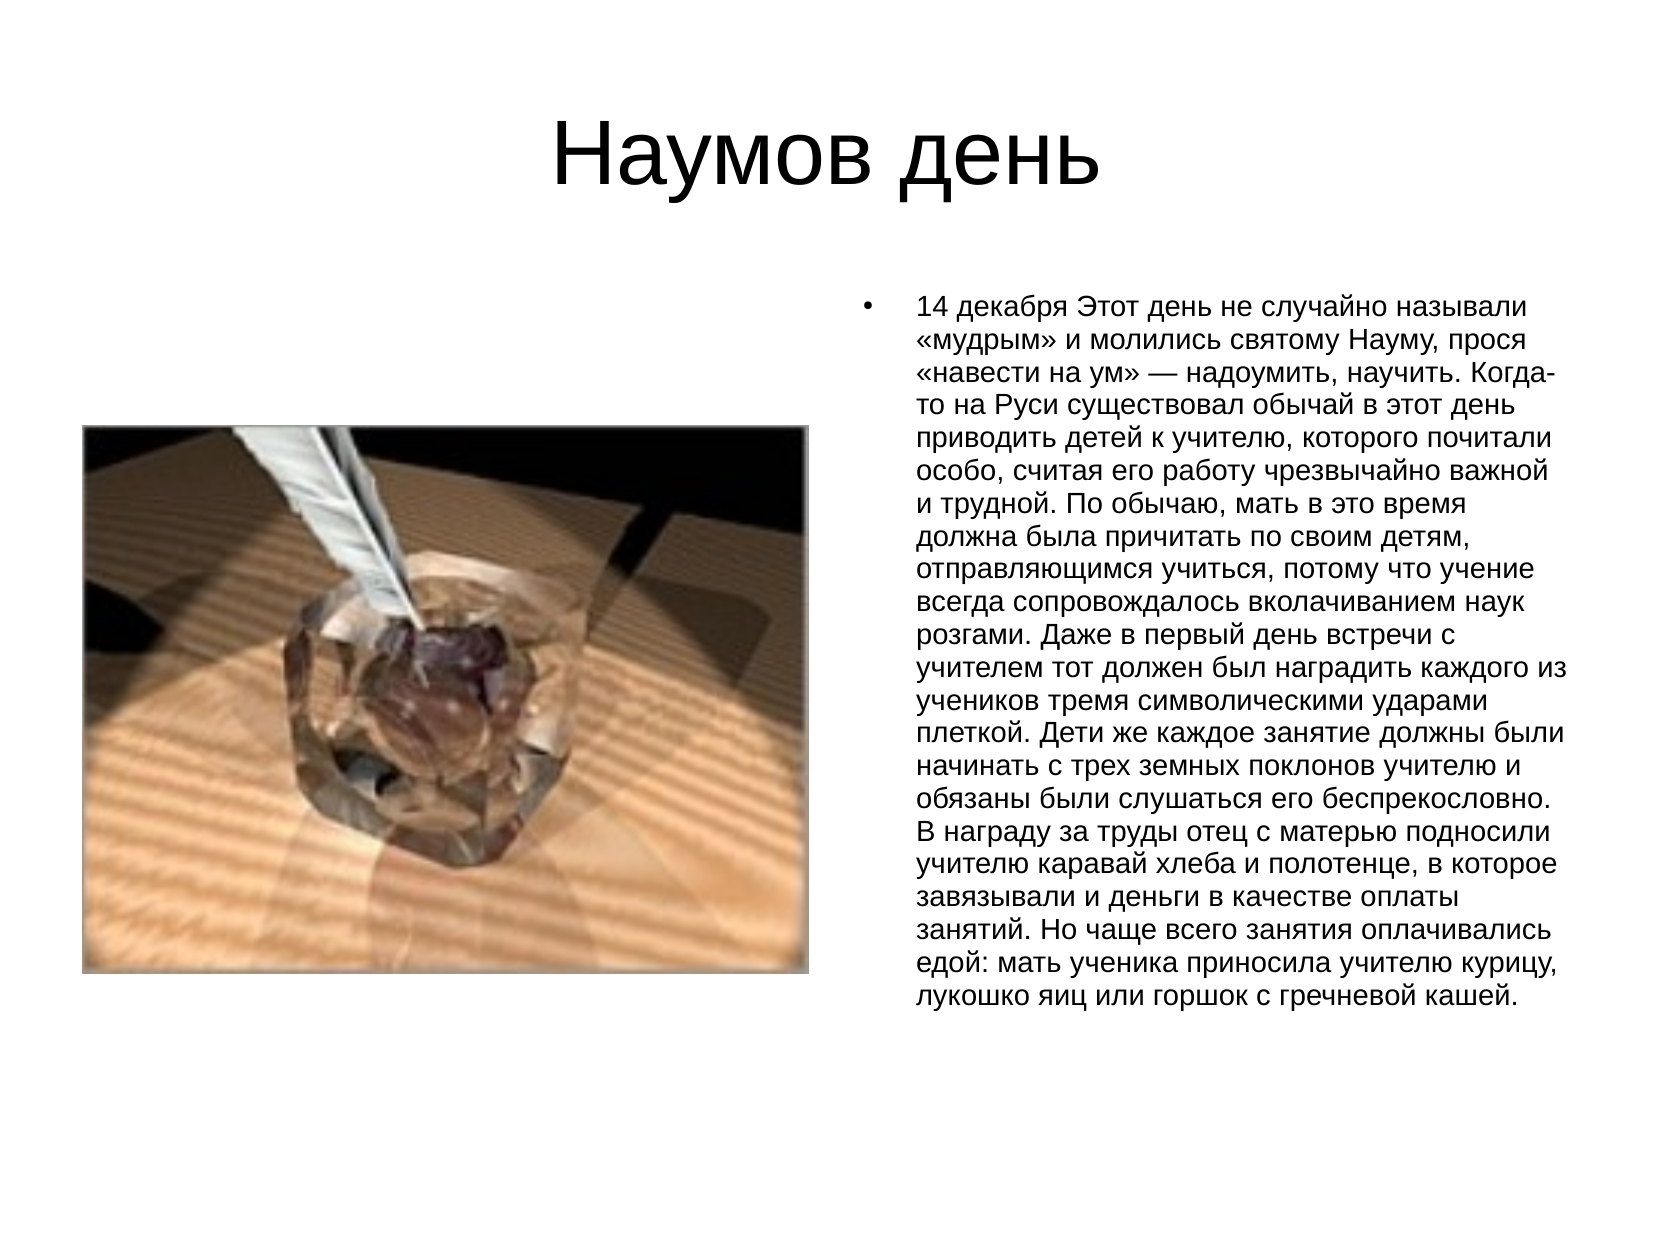

# Наумов день
14 декабря Этот день не случайно называли «мудрым» и молились святому Науму, прося «навести на ум» — надоумить, научить. Когда-то на Руси существовал обычай в этот день приводить детей к учителю, которого почитали особо, считая его работу чрезвычайно важной и трудной. По обычаю, мать в это время должна была причитать по своим детям, отправляющимся учиться, потому что учение всегда сопровождалось вколачиванием наук розгами. Даже в первый день встречи с учителем тот должен был наградить каждого из учеников тремя символическими ударами плеткой. Дети же каждое занятие должны были начинать с трех земных поклонов учителю и обязаны были слушаться его беспрекословно. В награду за труды отец с матерью подносили учителю каравай хлеба и полотенце, в которое завязывали и деньги в качестве оплаты занятий. Но чаще всего занятия оплачивались едой: мать ученика приносила учителю курицу, лукошко яиц или горшок с гречневой кашей.